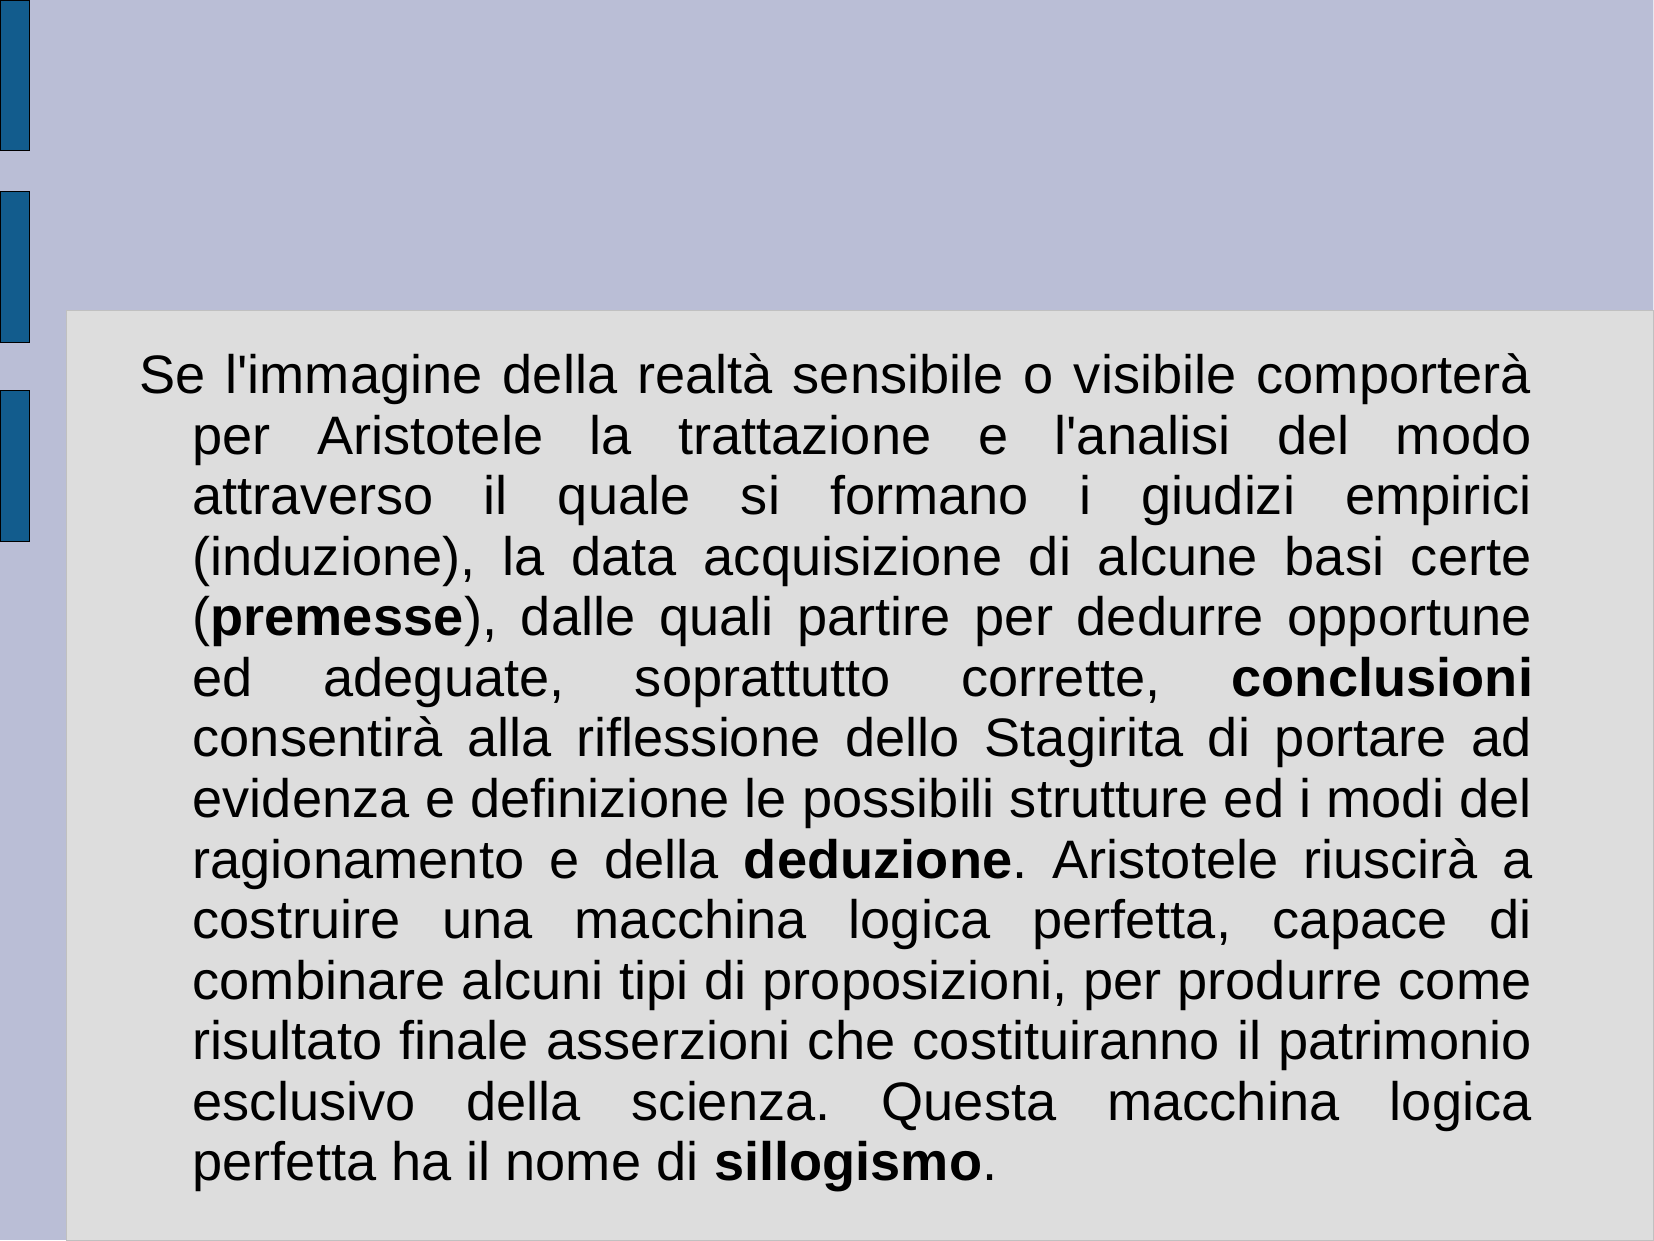

#
Se l'immagine della realtà sensibile o visibile comporterà per Aristotele la trattazione e l'analisi del modo attraverso il quale si formano i giudizi empirici (induzione), la data acquisizione di alcune basi certe (premesse), dalle quali partire per dedurre opportune ed adeguate, soprattutto corrette, conclusioni consentirà alla riflessione dello Stagirita di portare ad evidenza e definizione le possibili strutture ed i modi del ragionamento e della deduzione. Aristotele riuscirà a costruire una macchina logica perfetta, capace di combinare alcuni tipi di proposizioni, per produrre come risultato finale asserzioni che costituiranno il patrimonio esclusivo della scienza. Questa macchina logica perfetta ha il nome di sillogismo.